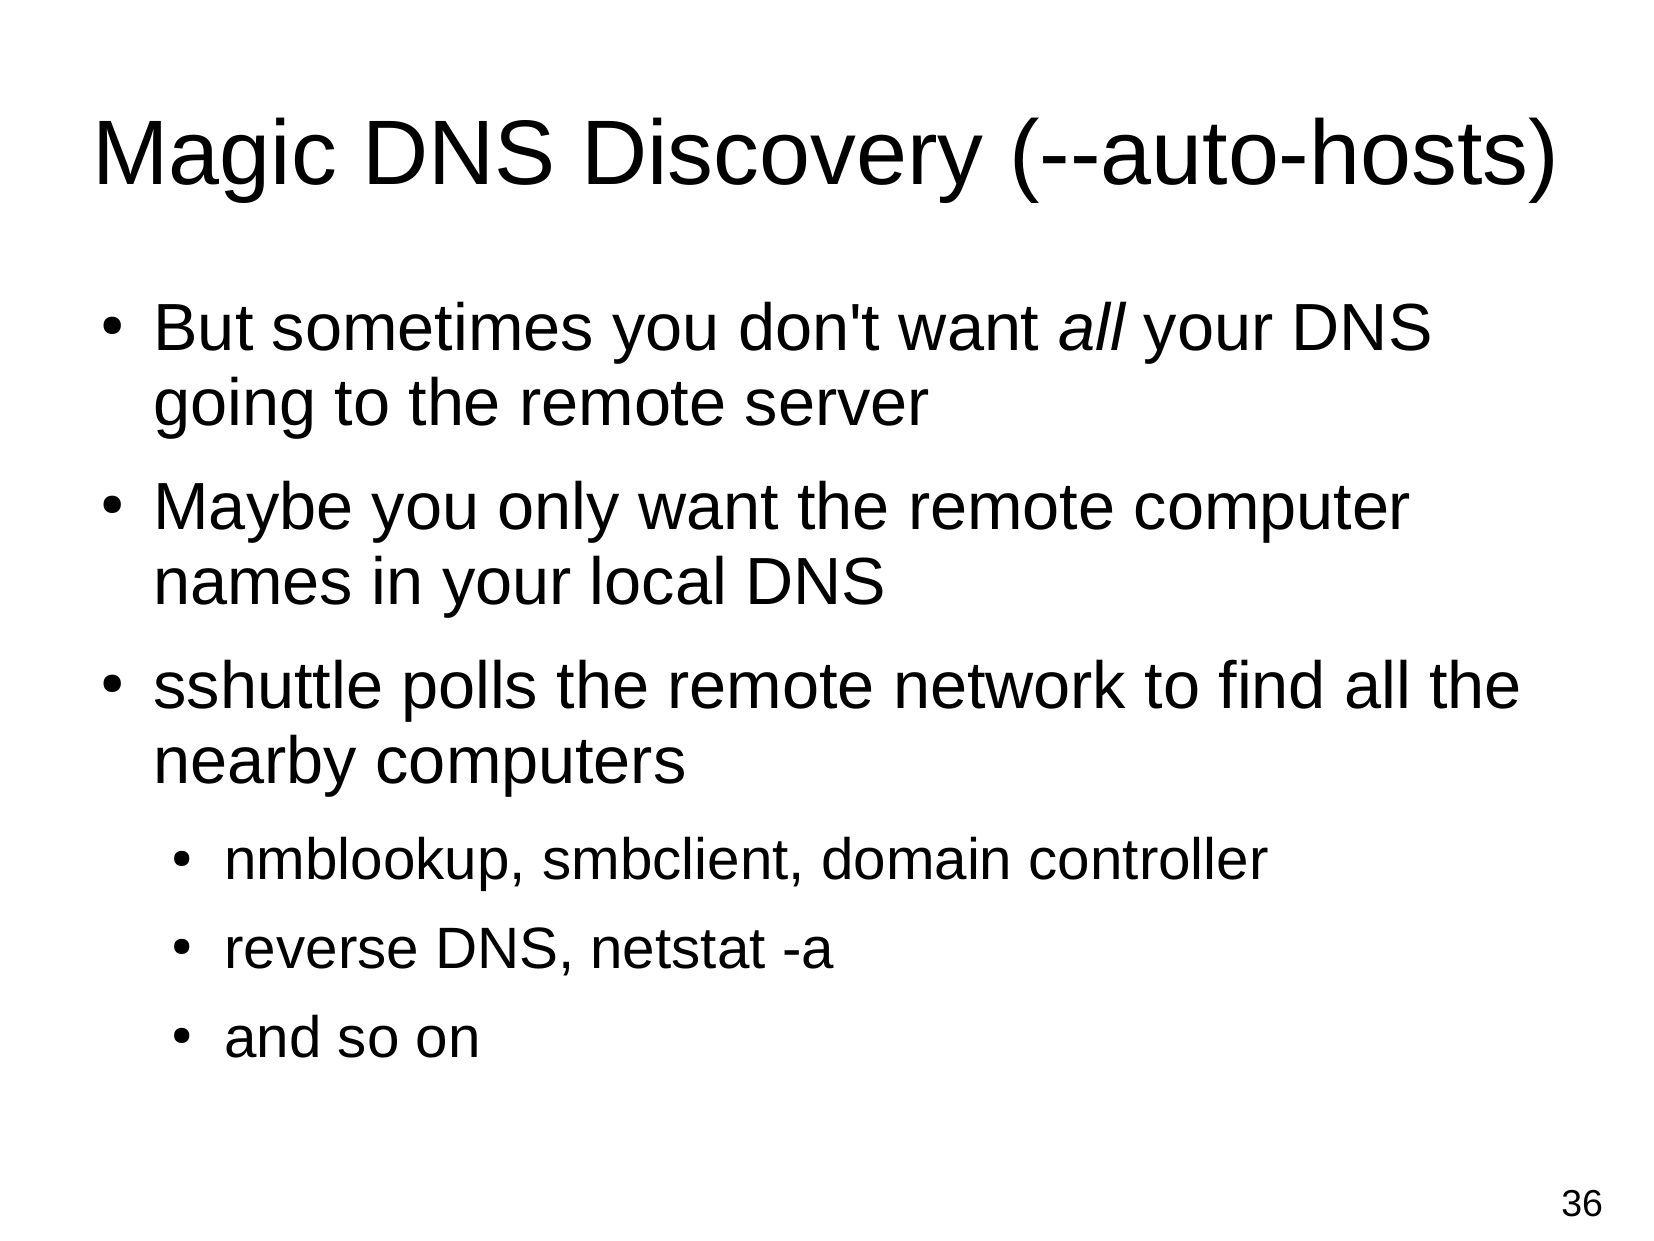

# Magic DNS Discovery (--auto-hosts)
But sometimes you don't want all your DNS going to the remote server
Maybe you only want the remote computer names in your local DNS
sshuttle polls the remote network to find all the nearby computers
nmblookup, smbclient, domain controller
reverse DNS, netstat -a
and so on
36